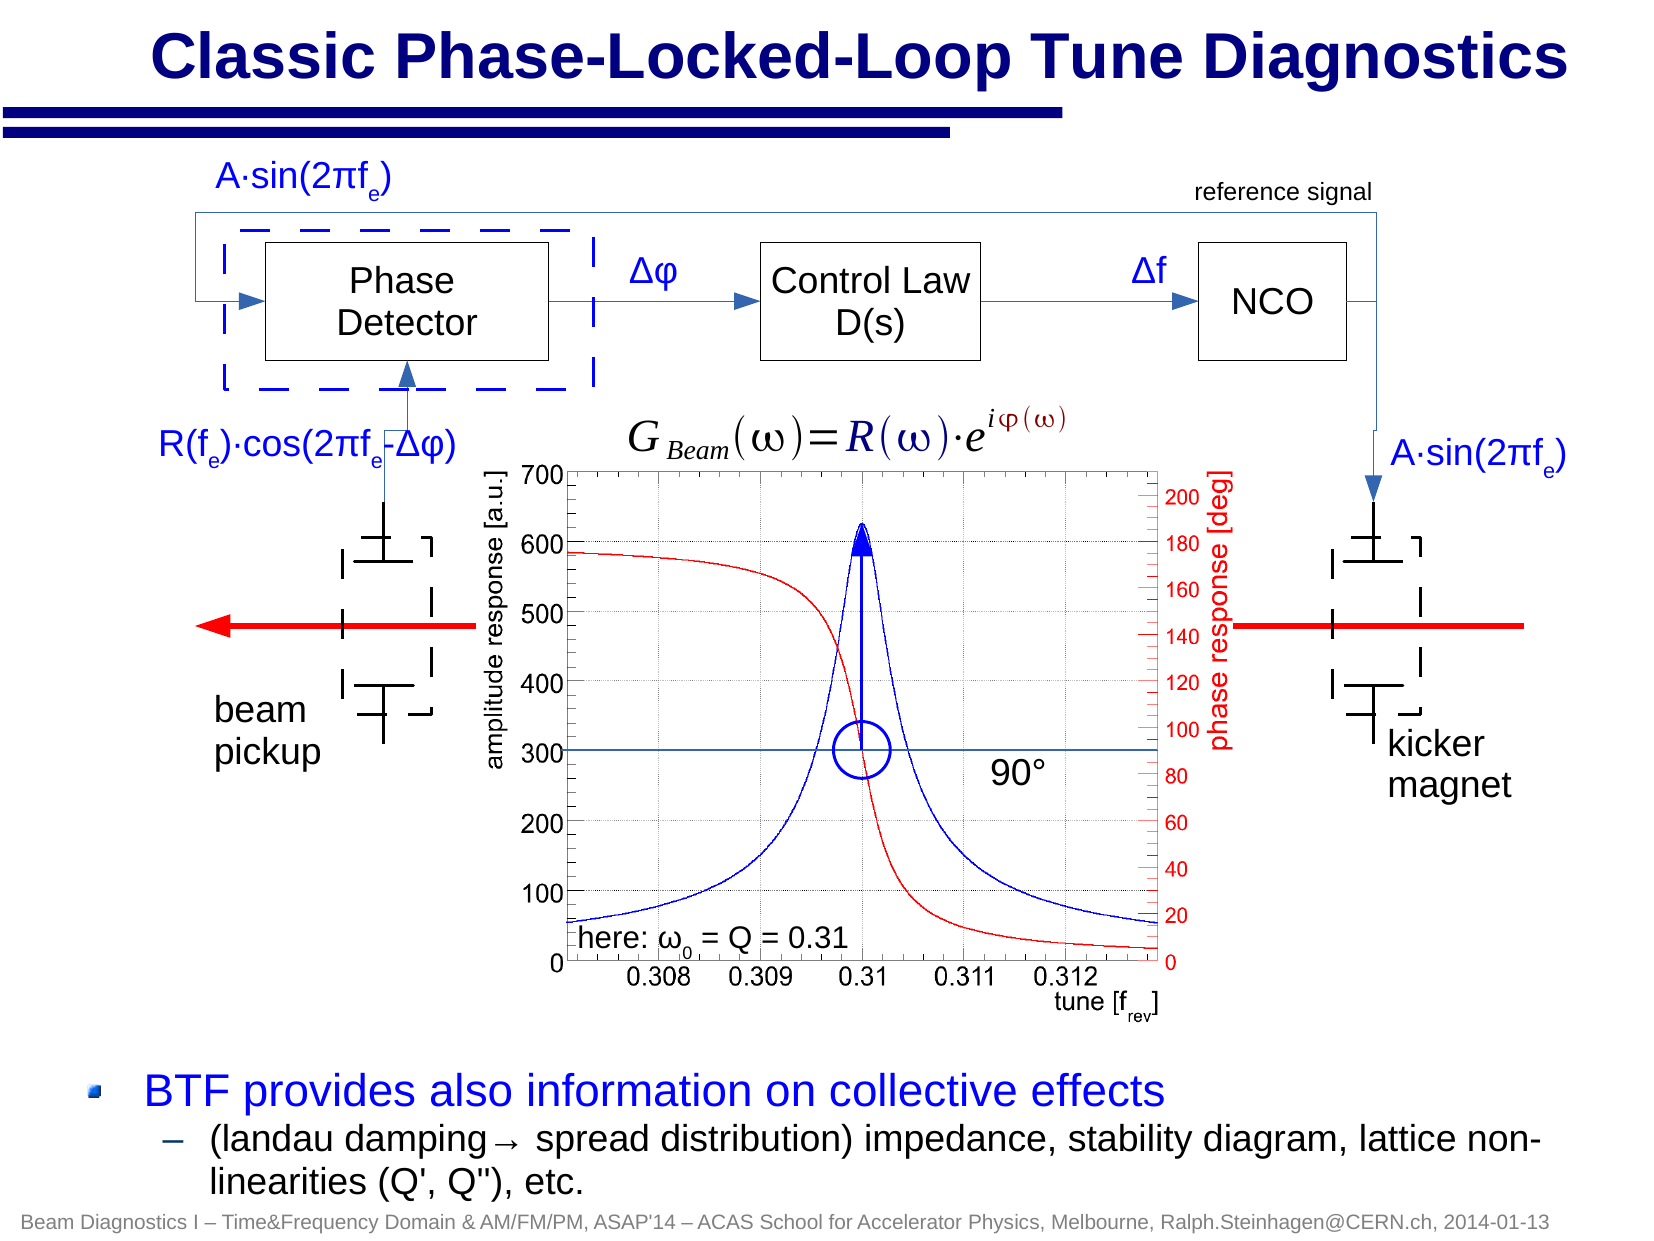

# Classic Phase-Locked-Loop Tune Diagnostics
A∙sin(2πfe)
reference signal
Phase
Detector
Δφ
Control Law
D(s)
NCO
Δf
R(fe)∙cos(2πfe-Δφ)
A∙sin(2πfe)
beam response
beam
pickup
kicker
magnet
90°
beam response signal
here: ω0 = Q = 0.31
BTF provides also information on collective effects
(landau damping→ spread distribution) impedance, stability diagram, lattice non-linearities (Q', Q''), etc.